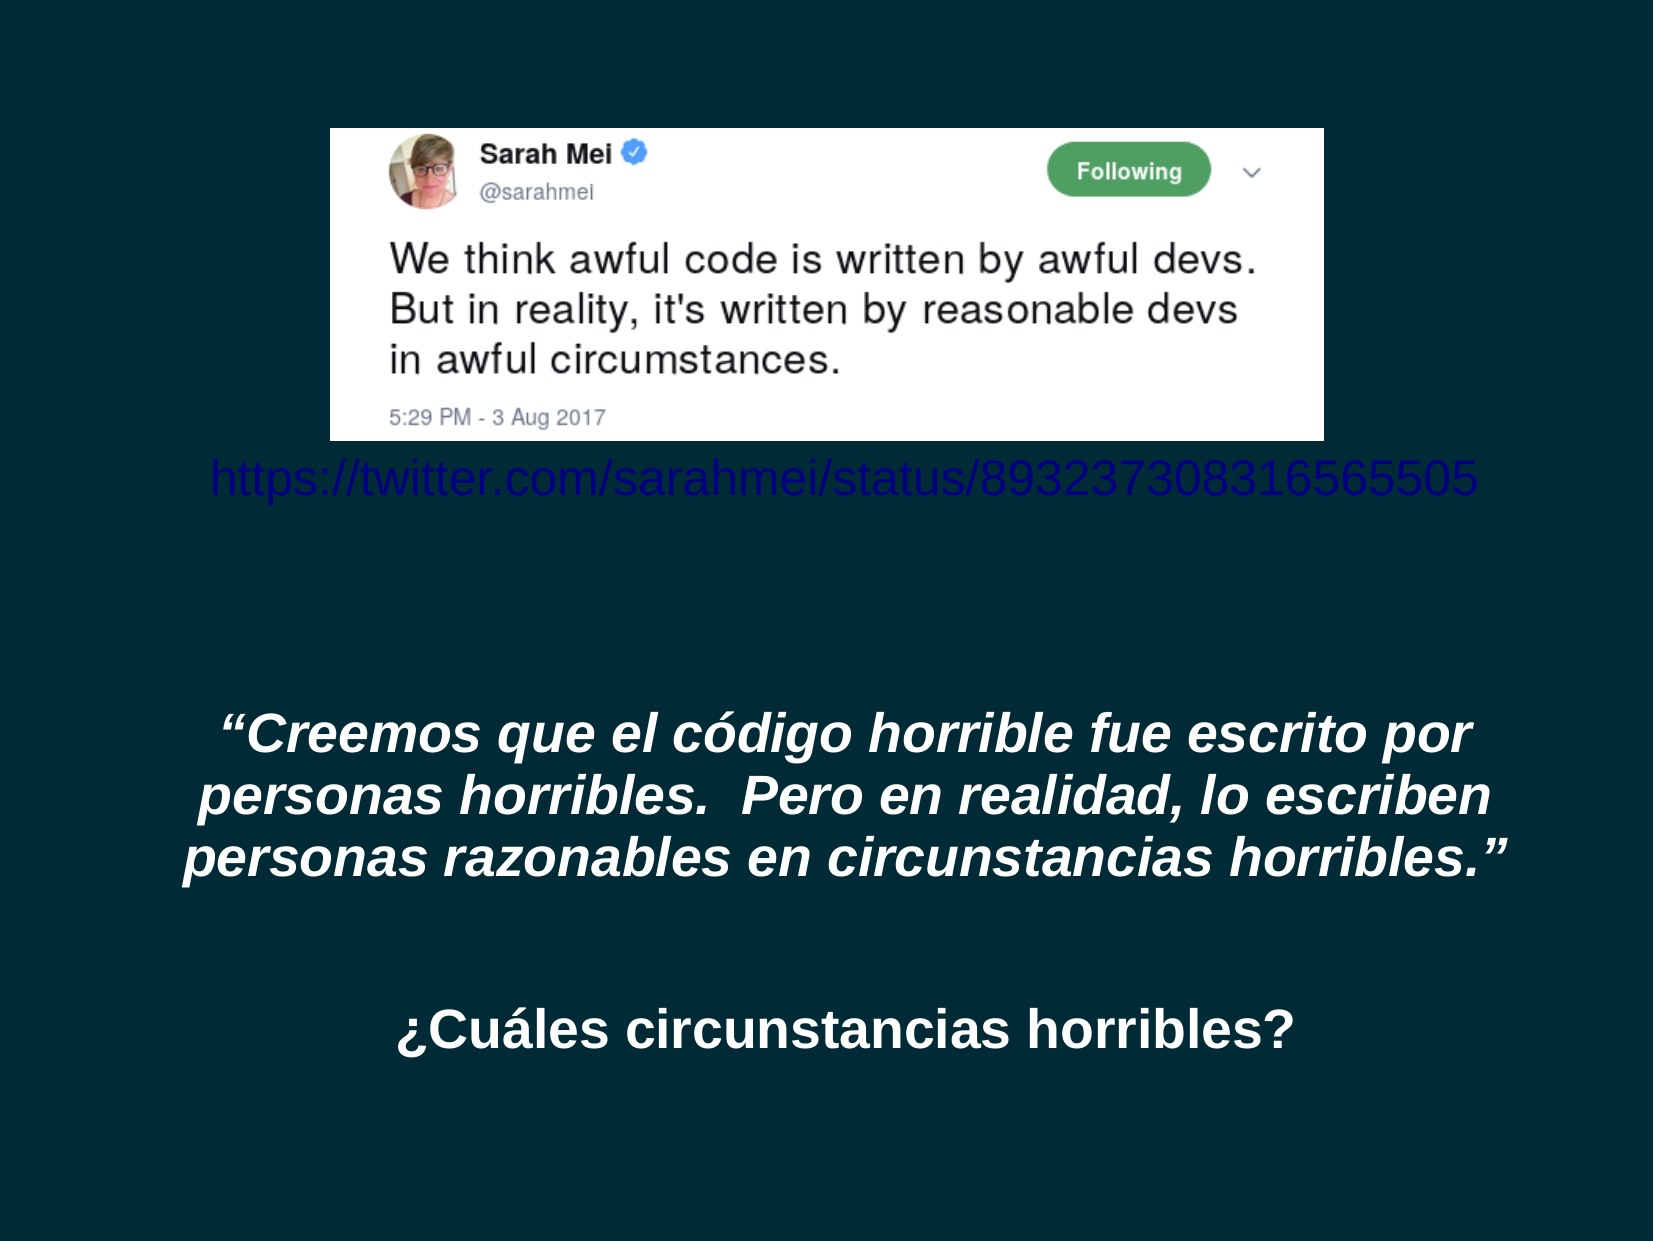

https://twitter.com/sarahmei/status/893237308316565505
# “Creemos que el código horrible fue escrito por personas horribles. Pero en realidad, lo escriben personas razonables en circunstancias horribles.”
¿Cuáles circunstancias horribles?